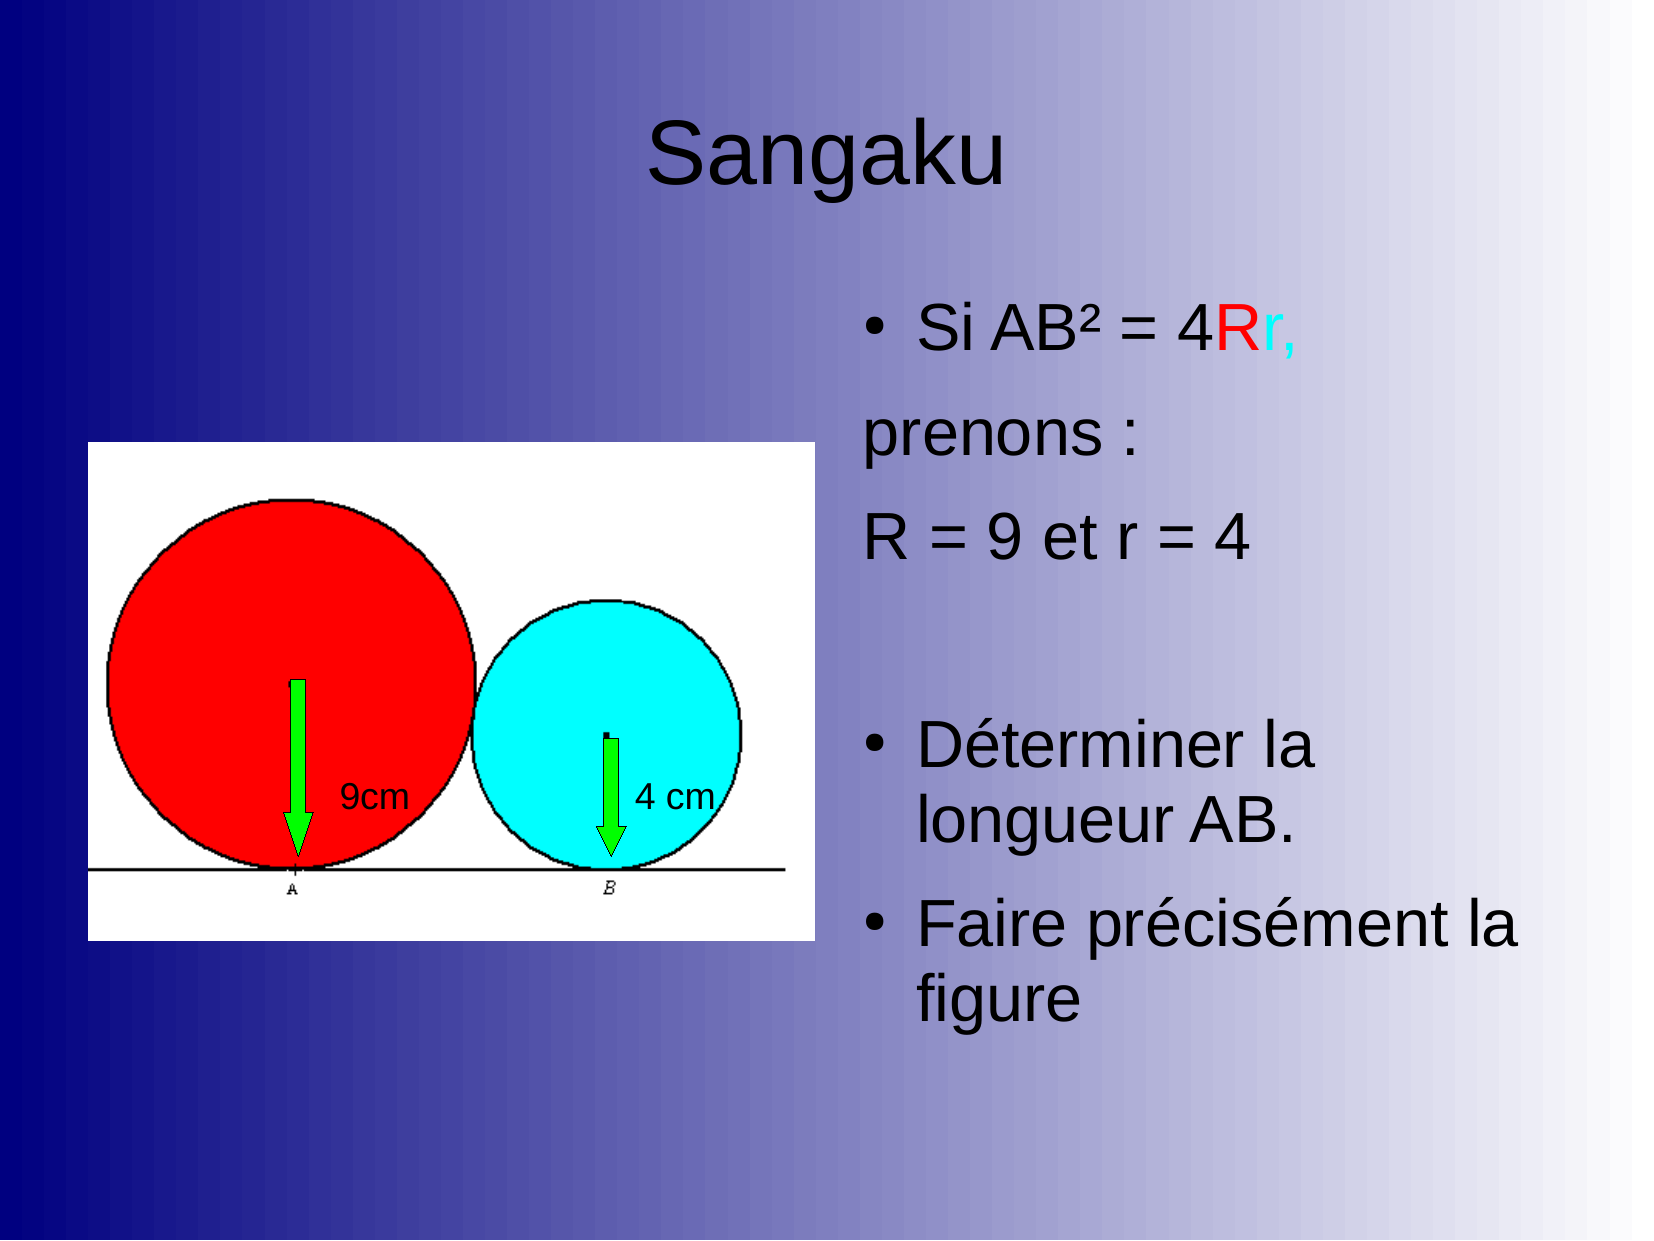

# Sangaku
Si AB² = 4Rr,
prenons :
R = 9 et r = 4
Déterminer la longueur AB.
Faire précisément la figure
9cm
4 cm